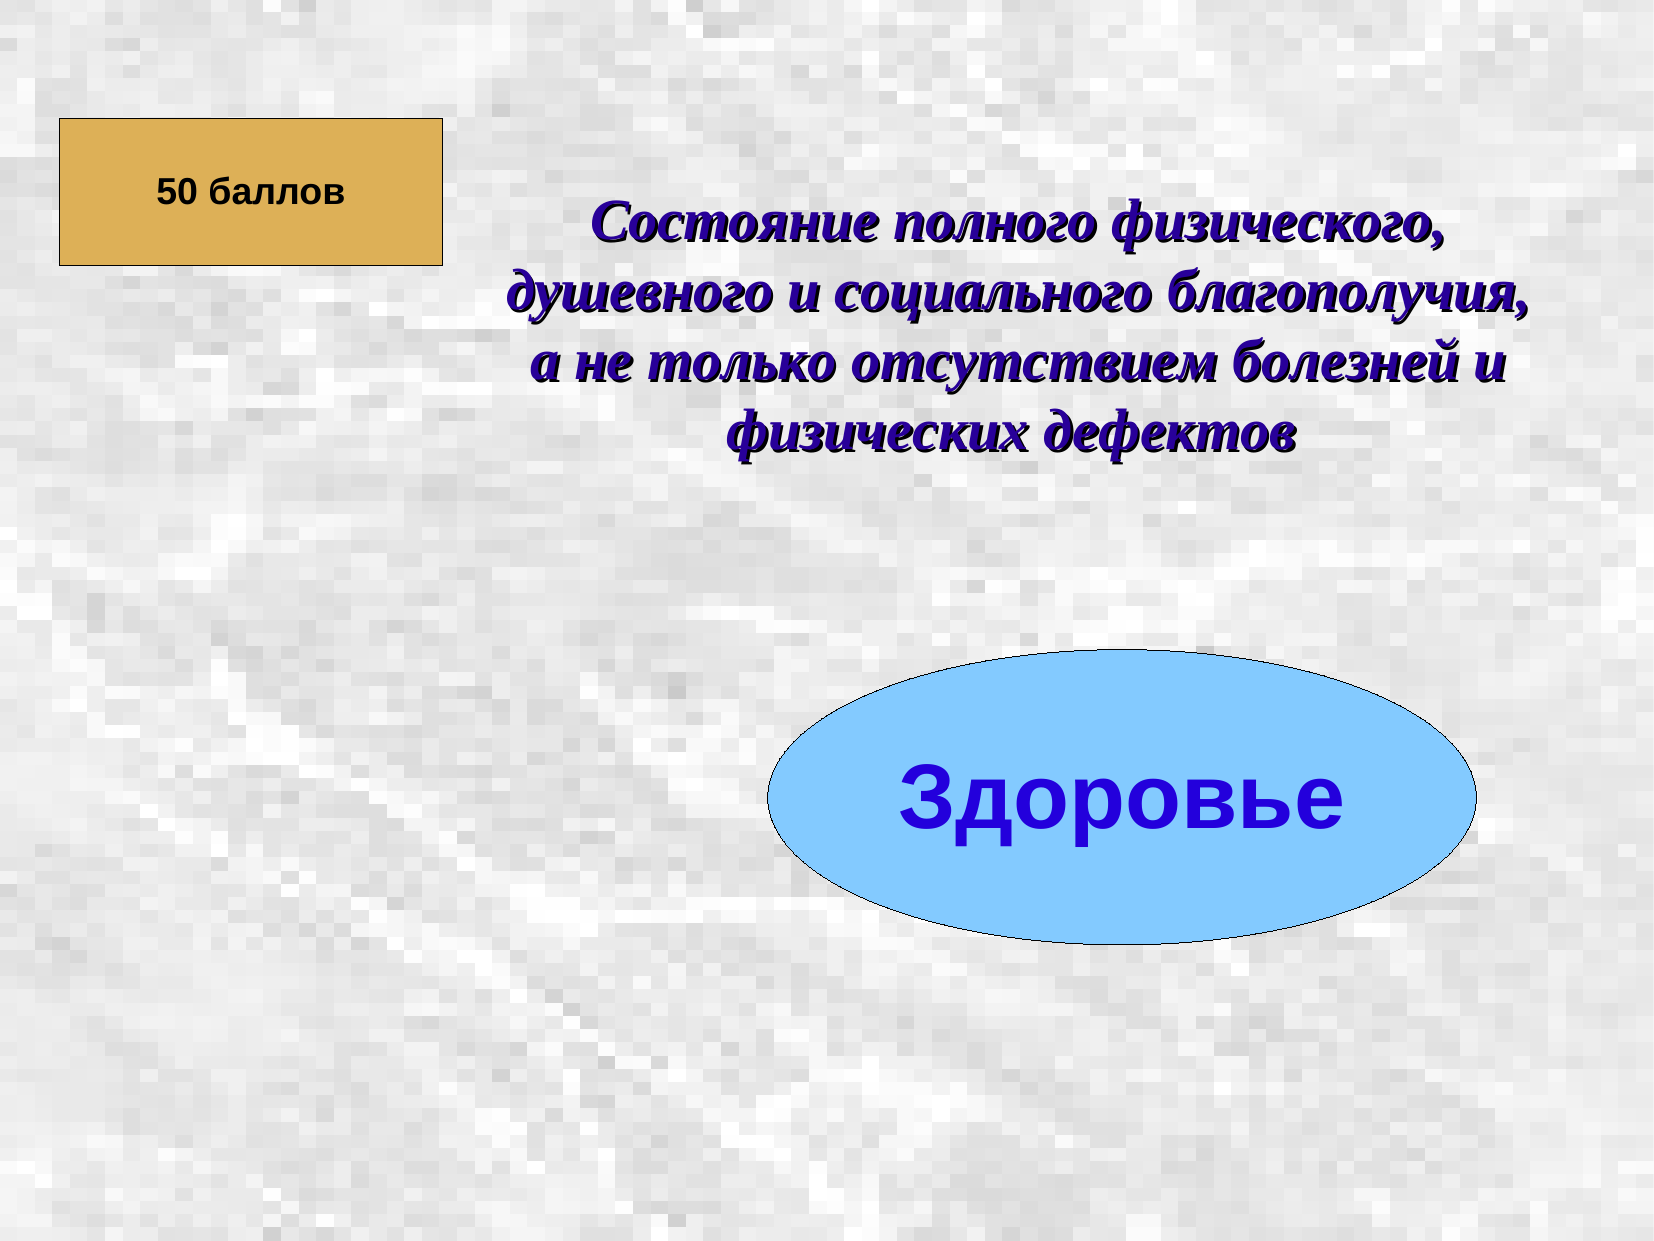

50 баллов
# Состояние полного физического, душевного и социального благополучия, а не только отсутствием болезней и физических дефектов
Здоровье